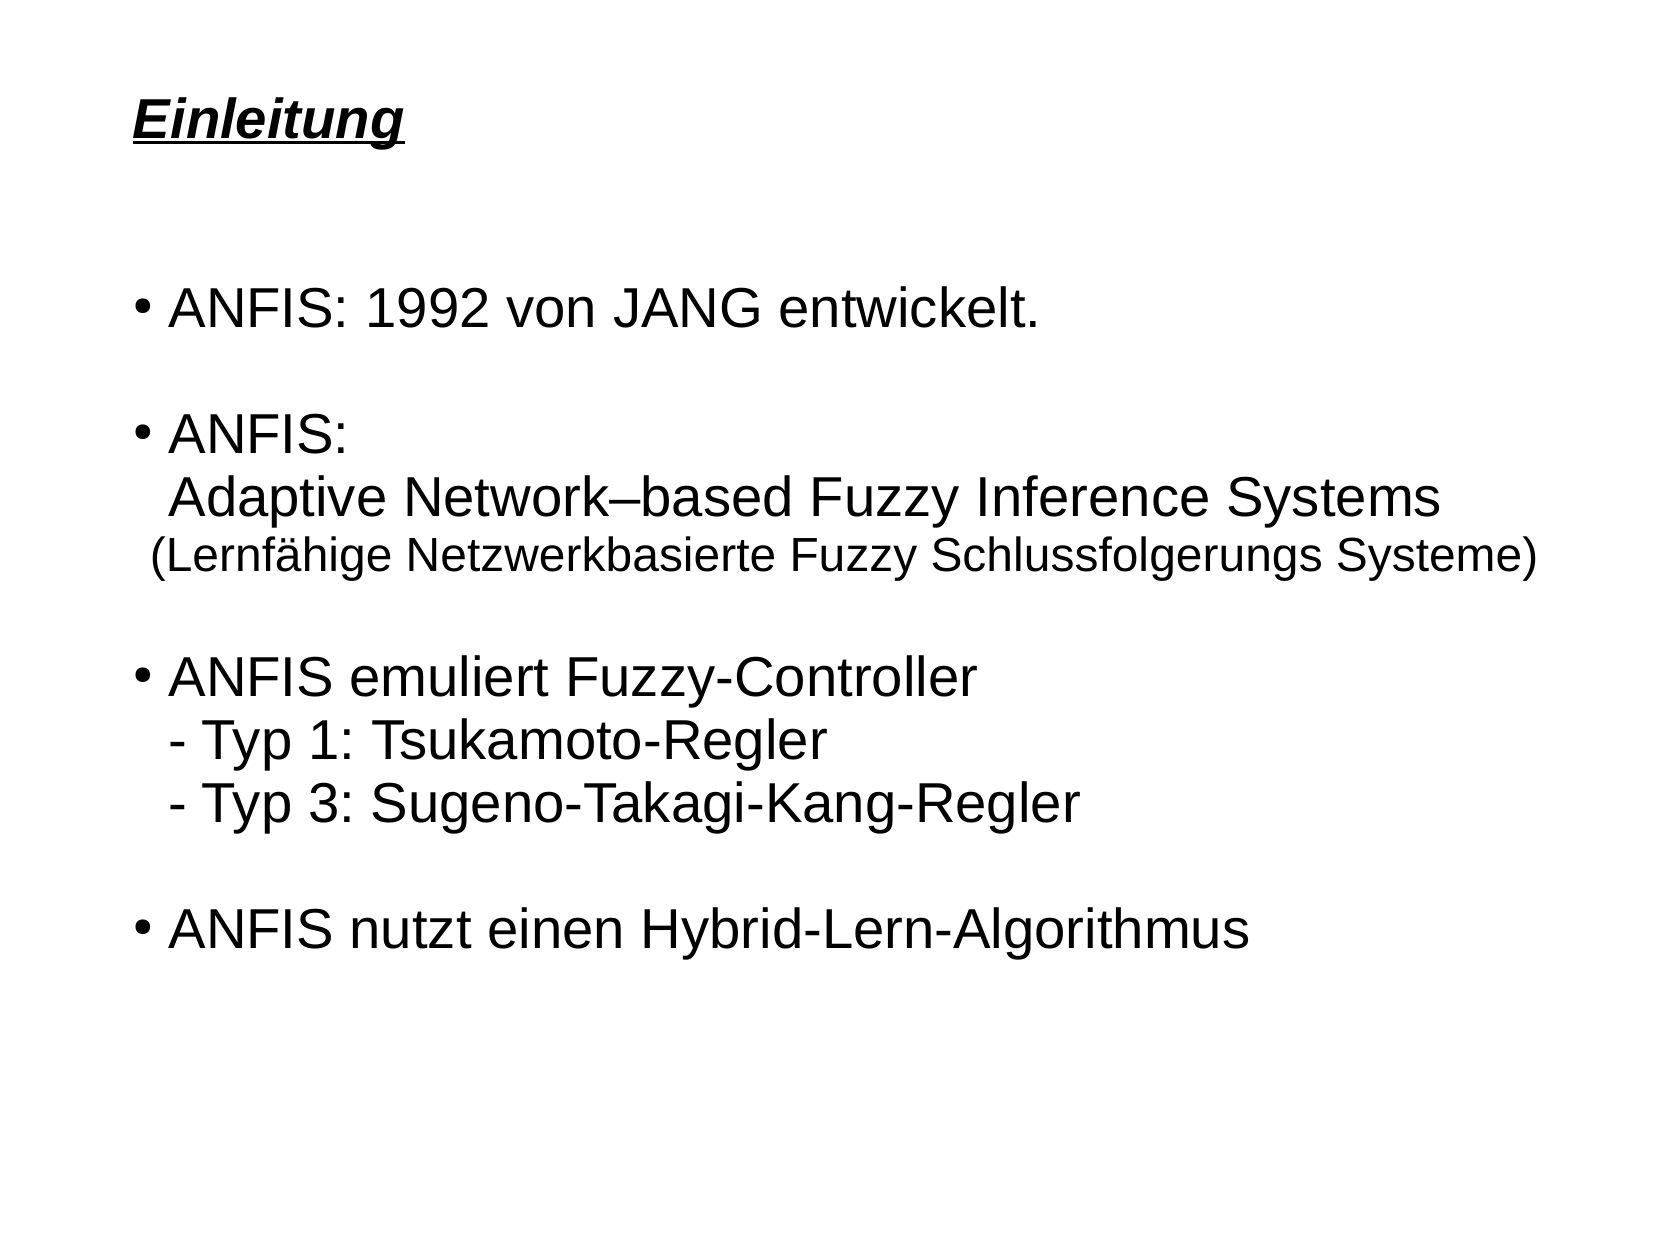

Einleitung
 ANFIS: 1992 von JANG entwickelt.
 ANFIS:
 Adaptive Network–based Fuzzy Inference Systems
(Lernfähige Netzwerkbasierte Fuzzy Schlussfolgerungs Systeme)
 ANFIS emuliert Fuzzy-Controller
 - Typ 1: Tsukamoto-Regler
 - Typ 3: Sugeno-Takagi-Kang-Regler
 ANFIS nutzt einen Hybrid-Lern-Algorithmus